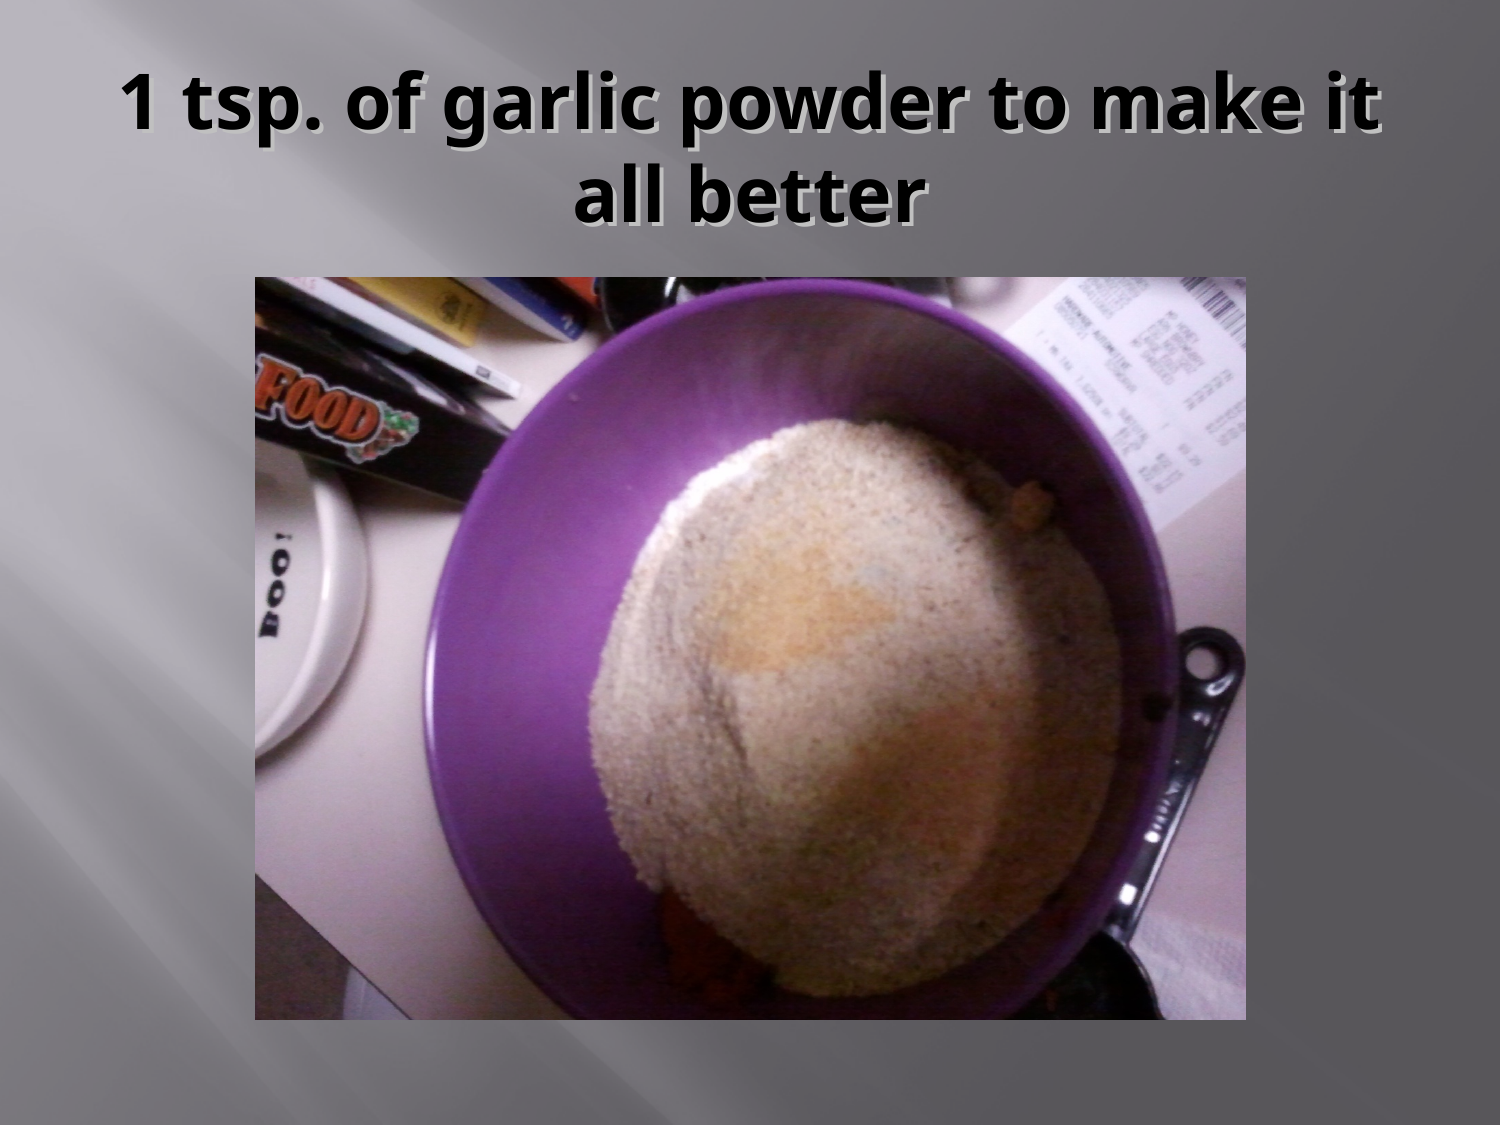

# 1 tsp. of garlic powder to make it all better